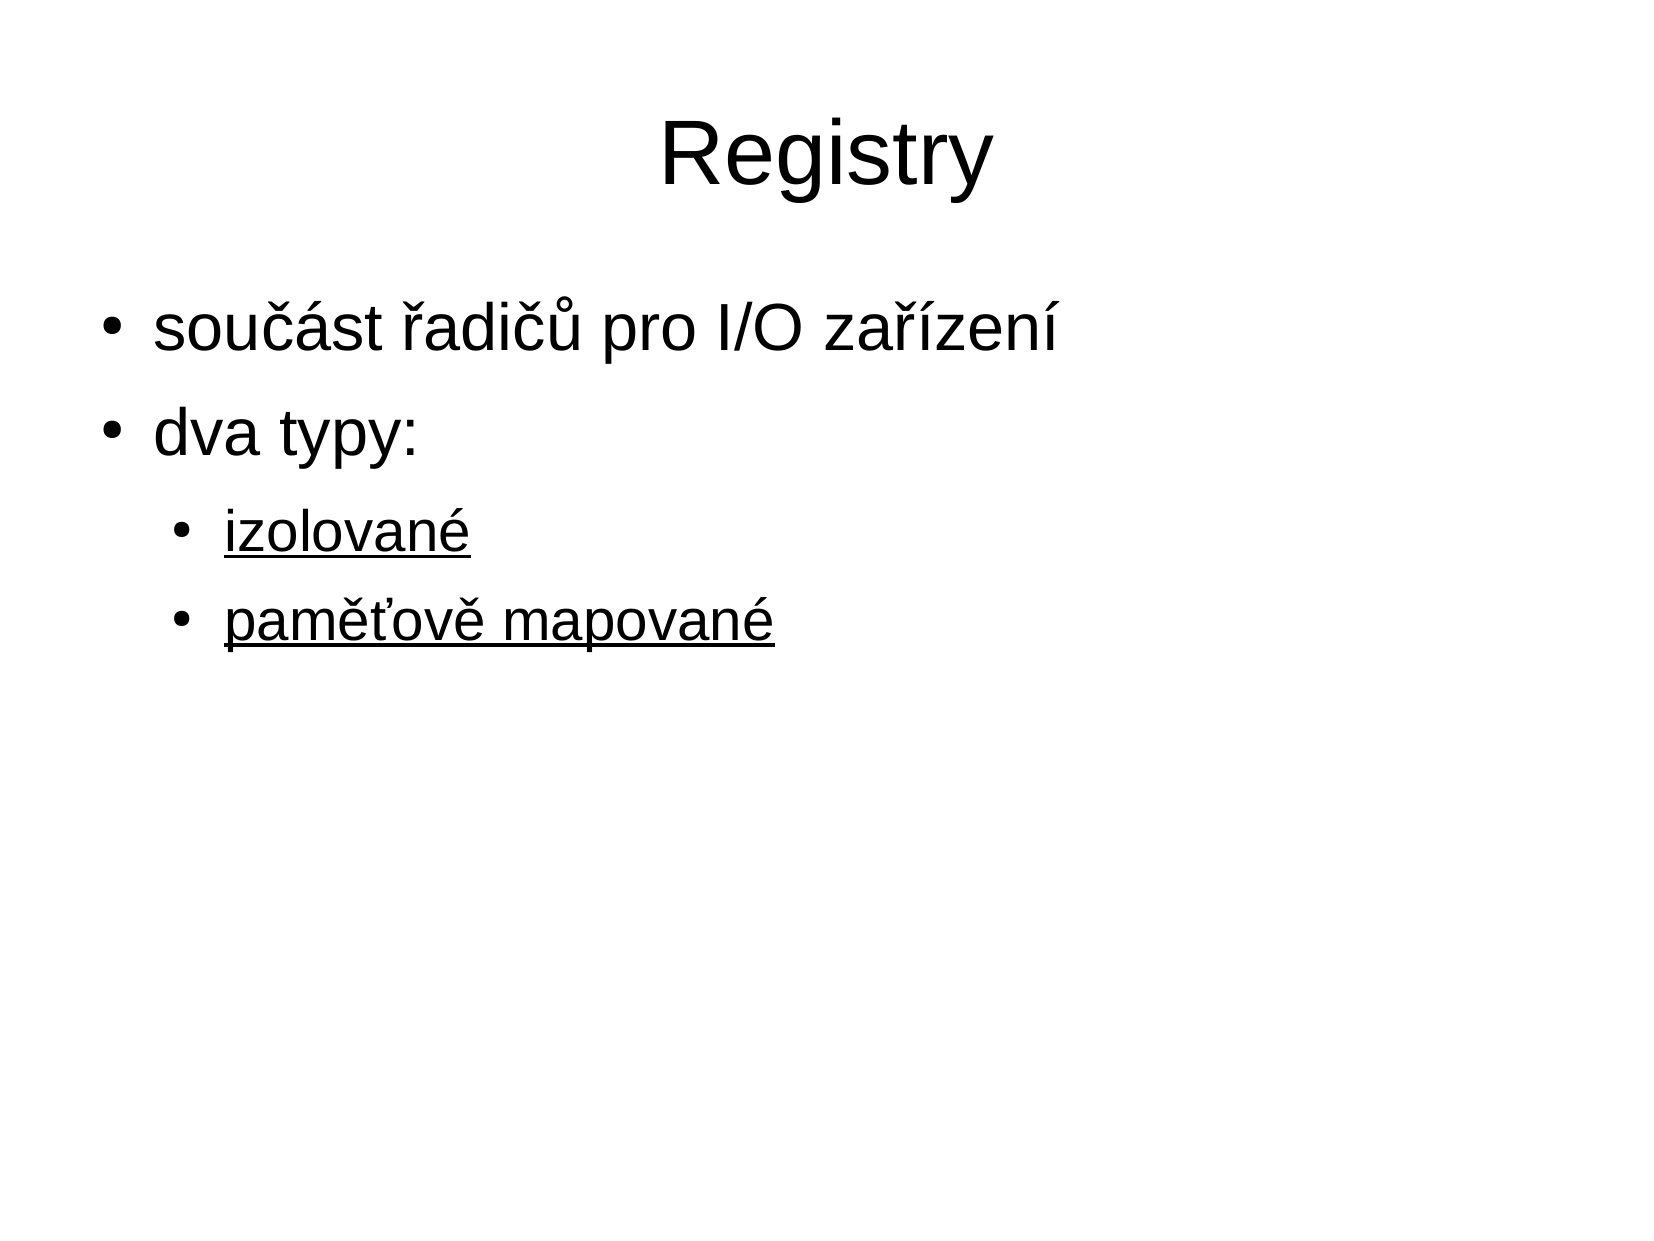

# Registry
součást řadičů pro I/O zařízení
dva typy:
izolované
paměťově mapované